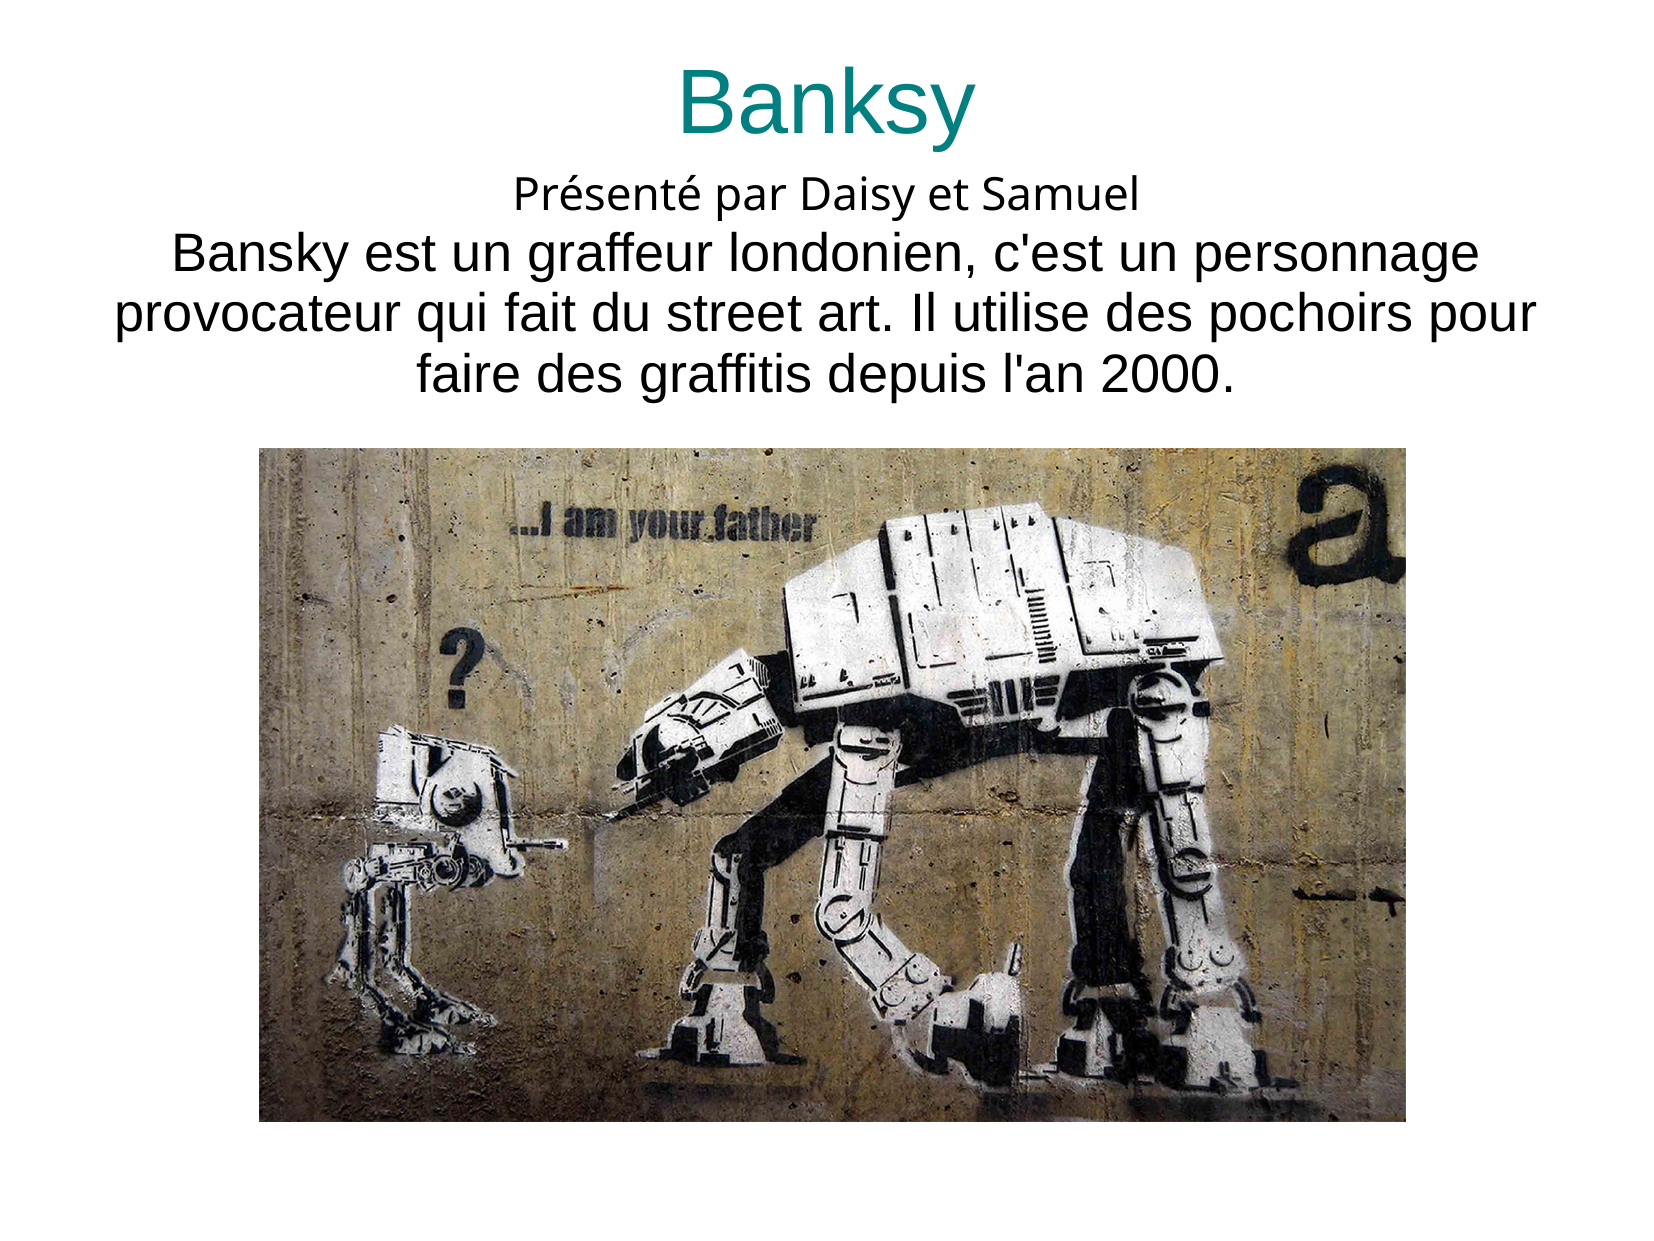

# Banksy
Présenté par Daisy et Samuel
Bansky est un graffeur londonien, c'est un personnage provocateur qui fait du street art. Il utilise des pochoirs pour faire des graffitis depuis l'an 2000.